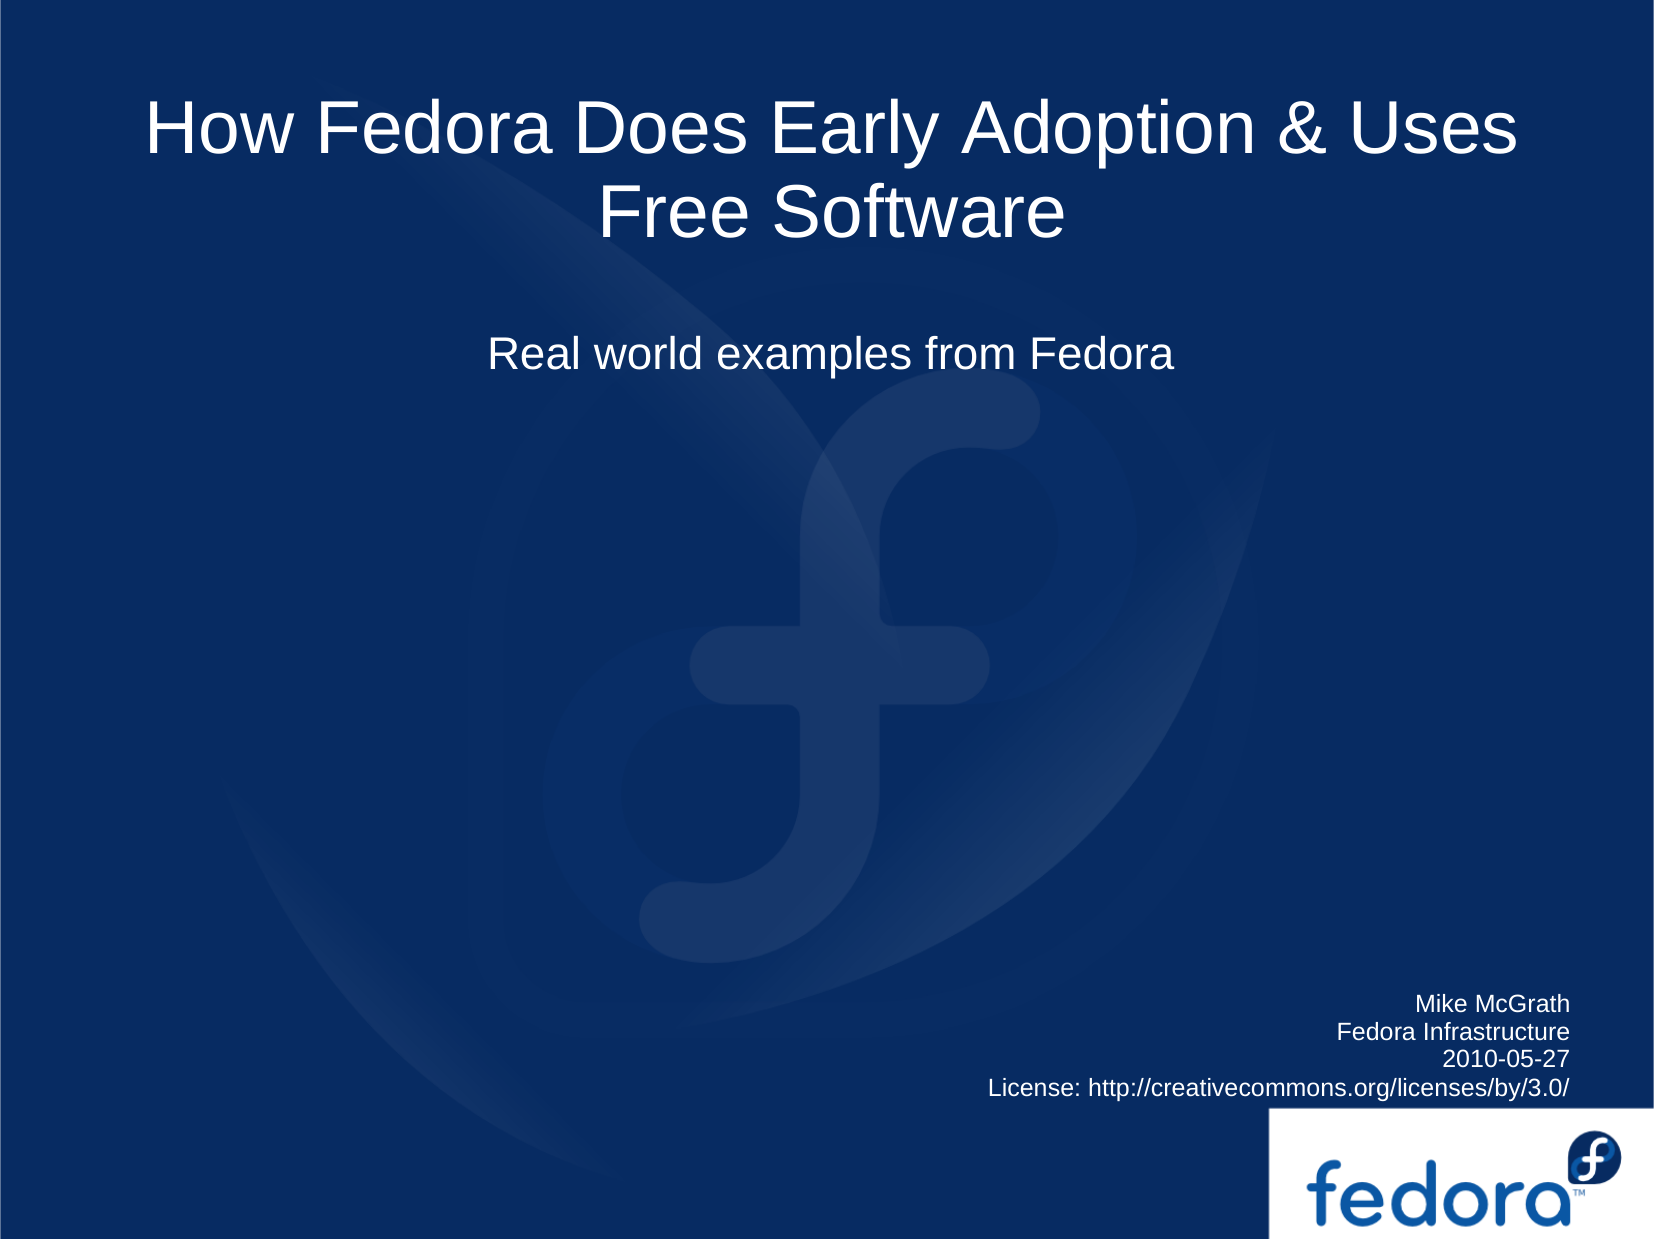

# How Fedora Does Early Adoption & Uses Free Software
Real world examples from Fedora
Mike McGrath
Fedora Infrastructure
2010-05-27
License: http://creativecommons.org/licenses/by/3.0/